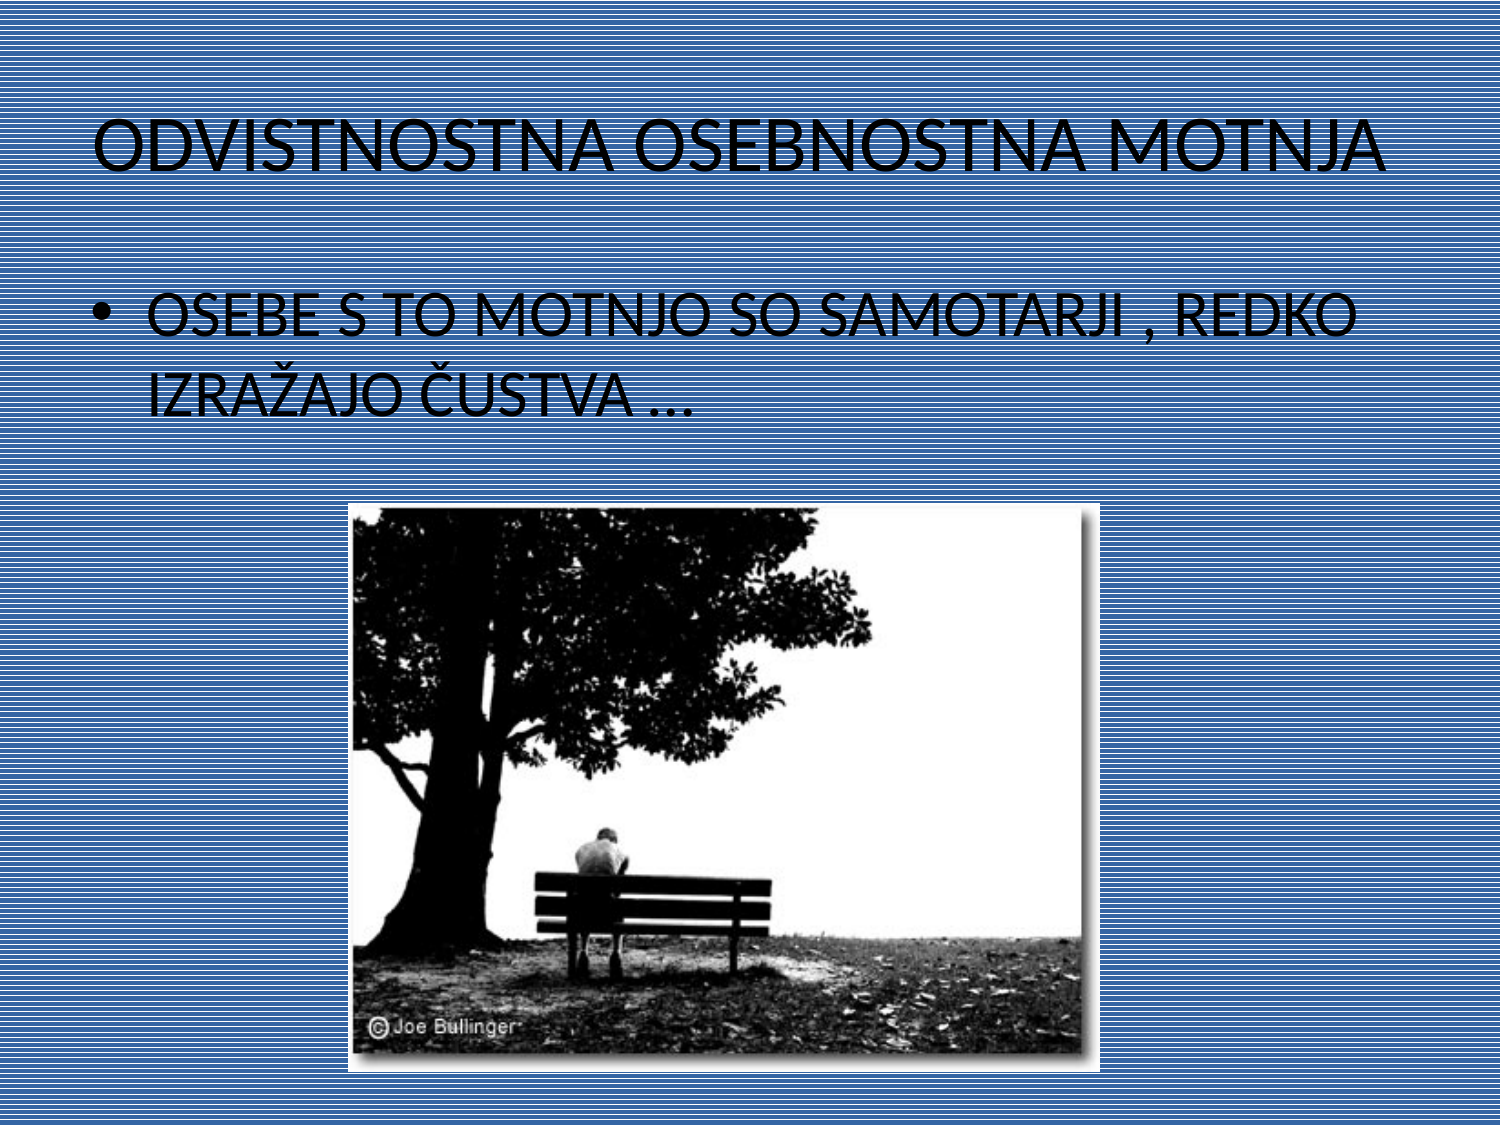

# ODVISTNOSTNA OSEBNOSTNA MOTNJA
OSEBE S TO MOTNJO SO SAMOTARJI , REDKO IZRAŽAJO ČUSTVA …